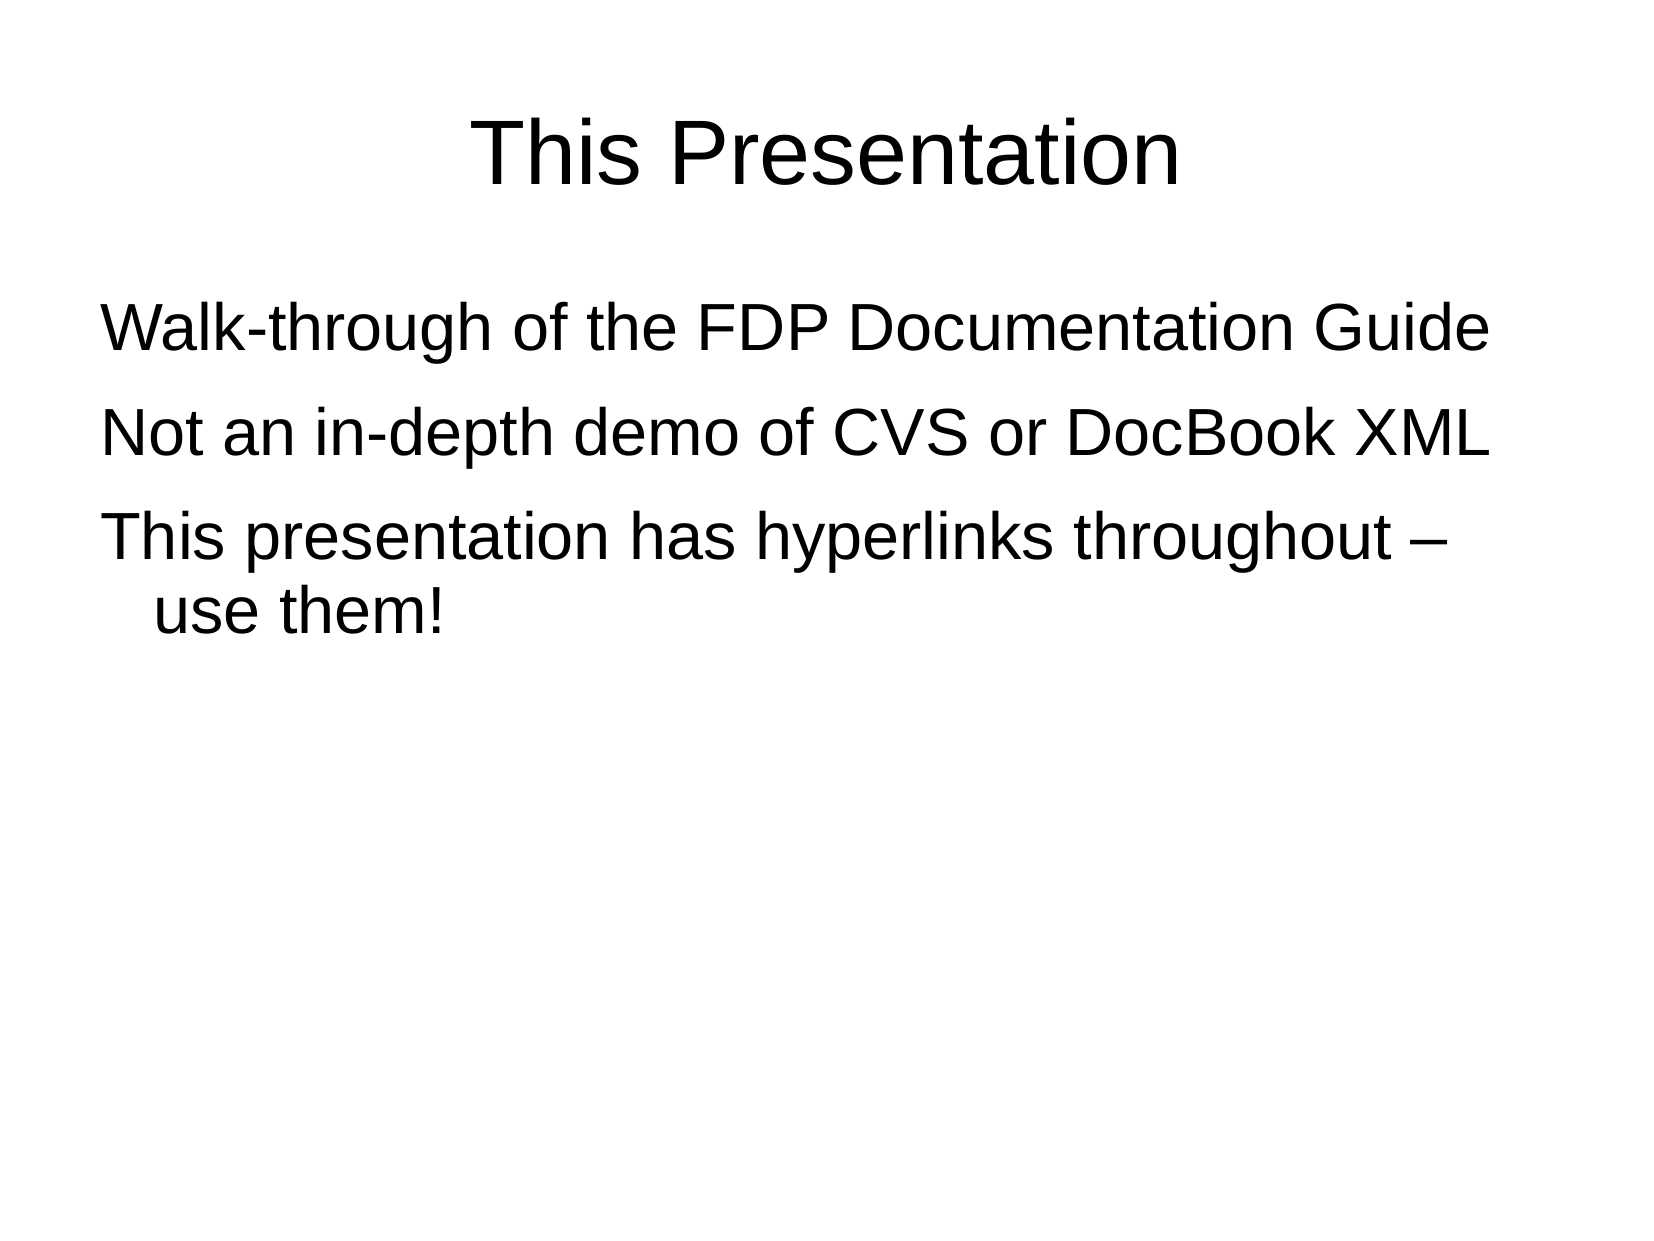

# This Presentation
Walk-through of the FDP Documentation Guide
Not an in-depth demo of CVS or DocBook XML
This presentation has hyperlinks throughout – use them!